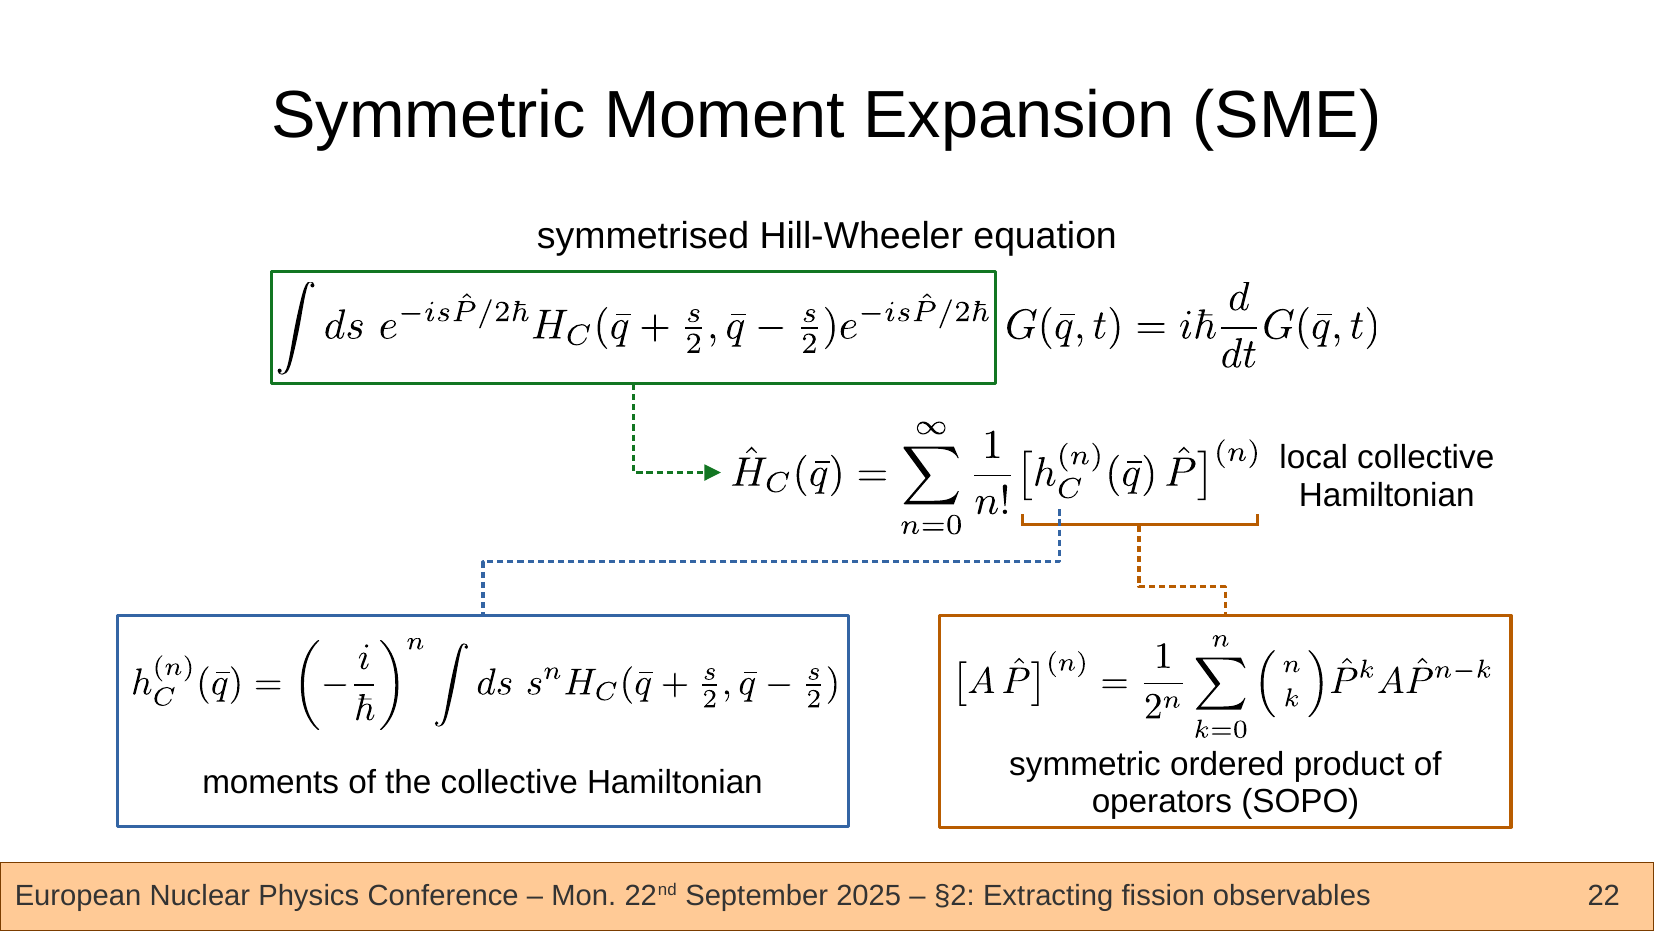

# Symmetric Moment Expansion (SME)
symmetrised Hill-Wheeler equation
local collective Hamiltonian
symmetric ordered product of operators (SOPO)
moments of the collective Hamiltonian
European Nuclear Physics Conference – Mon. 22nd September 2025 – §2: Extracting fission observables